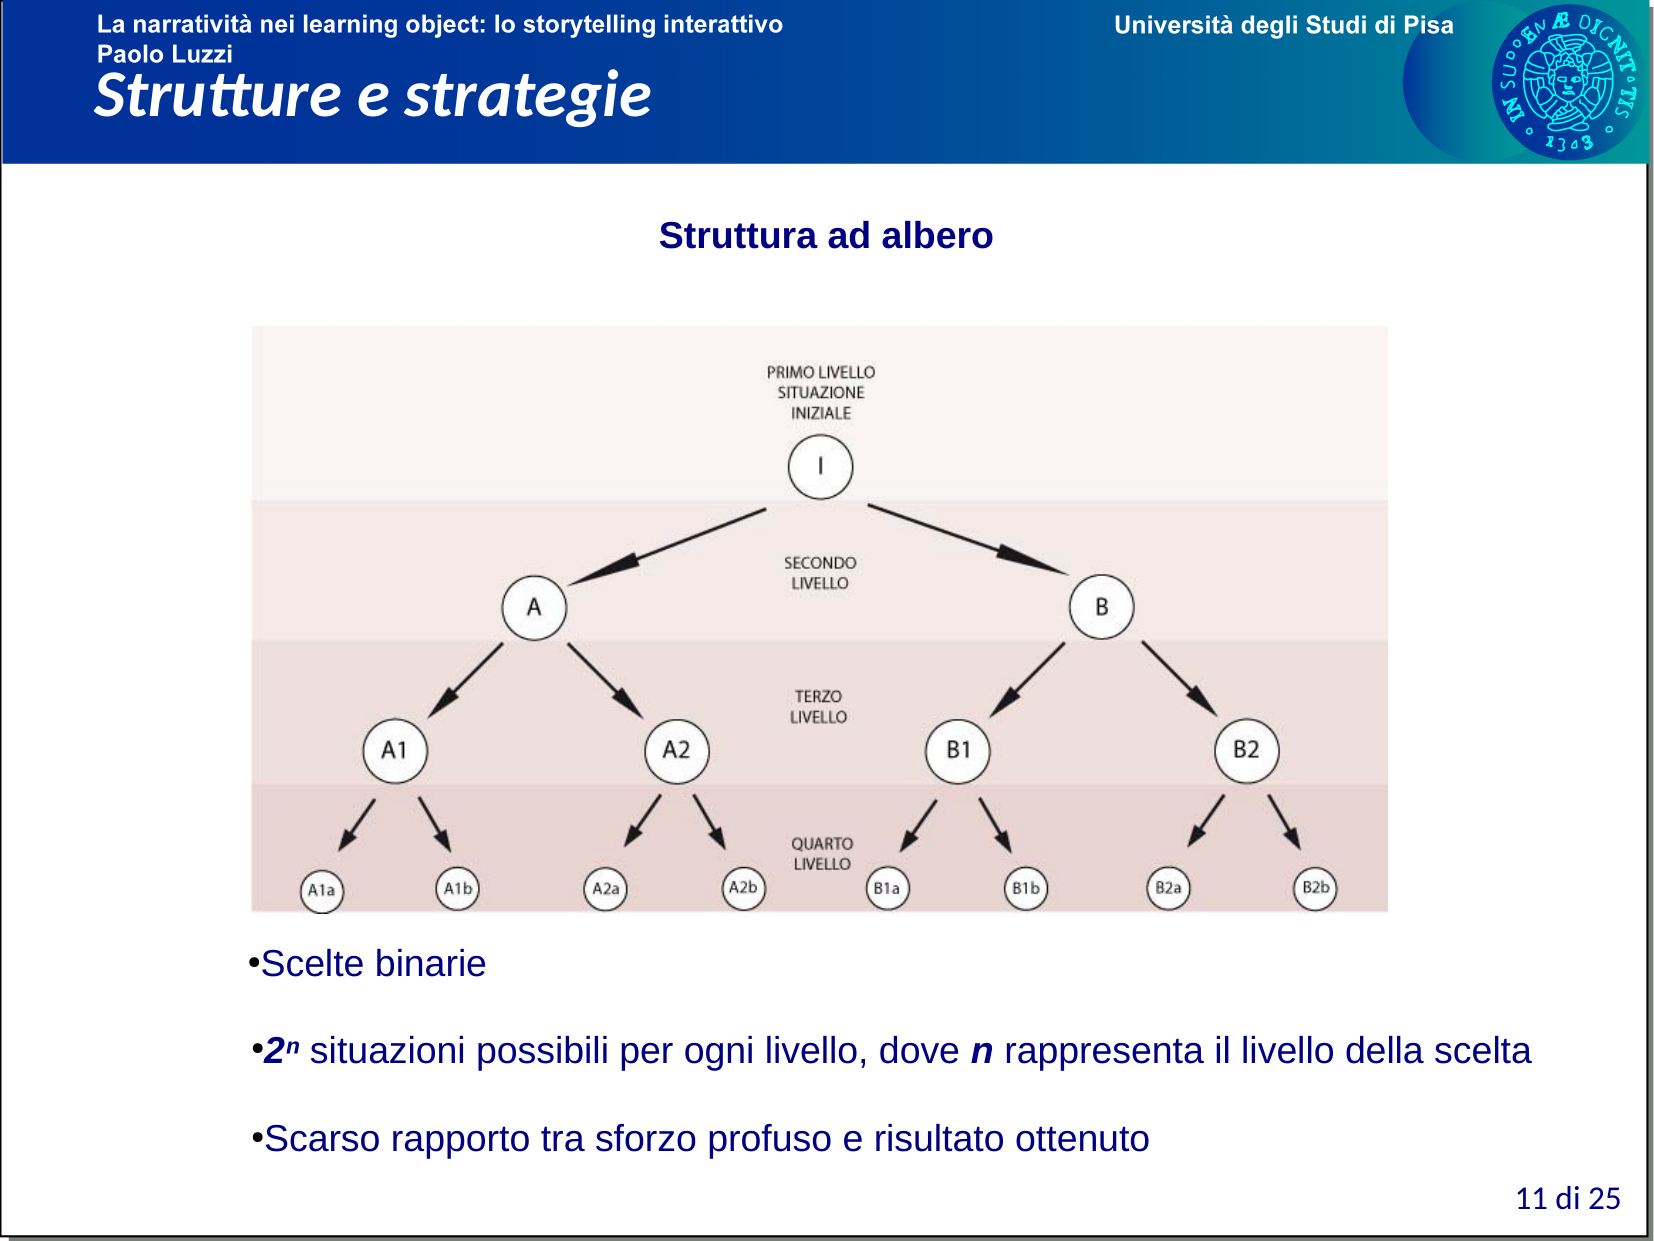

Strutture e strategie
Struttura ad albero
Scelte binarie
2ⁿ situazioni possibili per ogni livello, dove n rappresenta il livello della scelta
Scarso rapporto tra sforzo profuso e risultato ottenuto
11
11 di 25